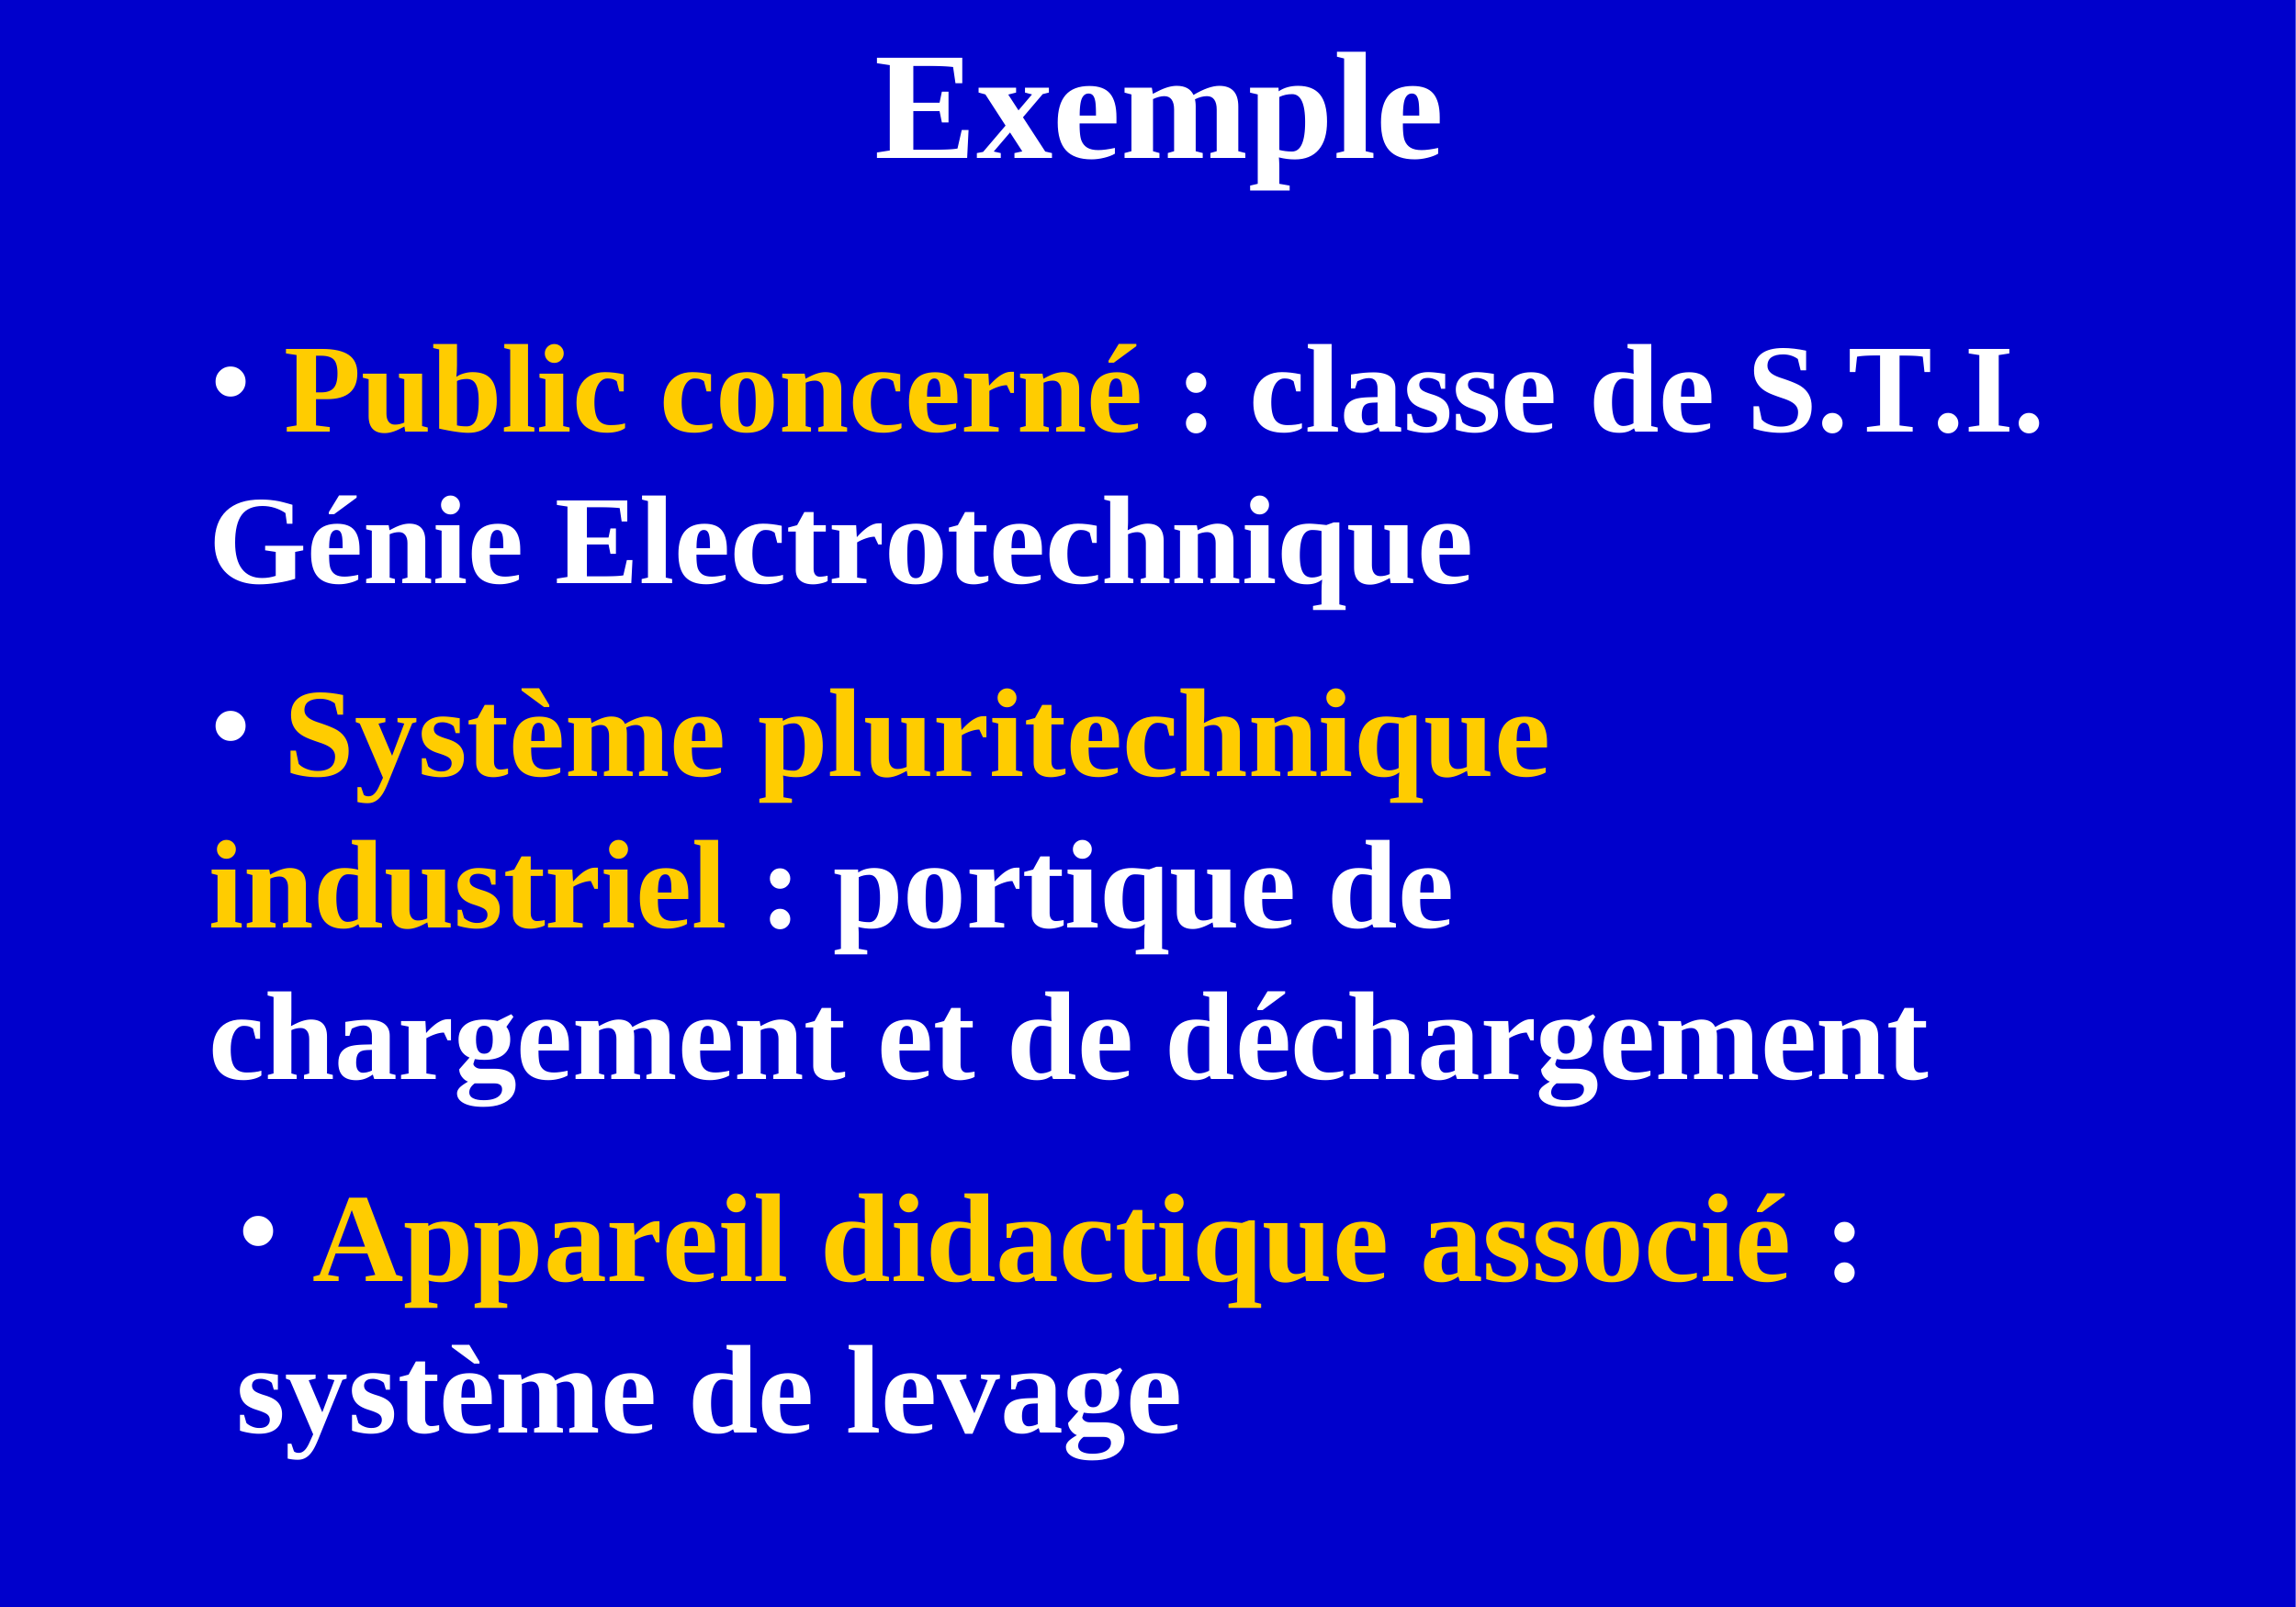

Exemple
 Public concerné : classe de S.T.I. Génie Electrotechnique
 Système pluritechnique industriel : portique de chargement et de déchargement
 Appareil didactique associé : système de levage